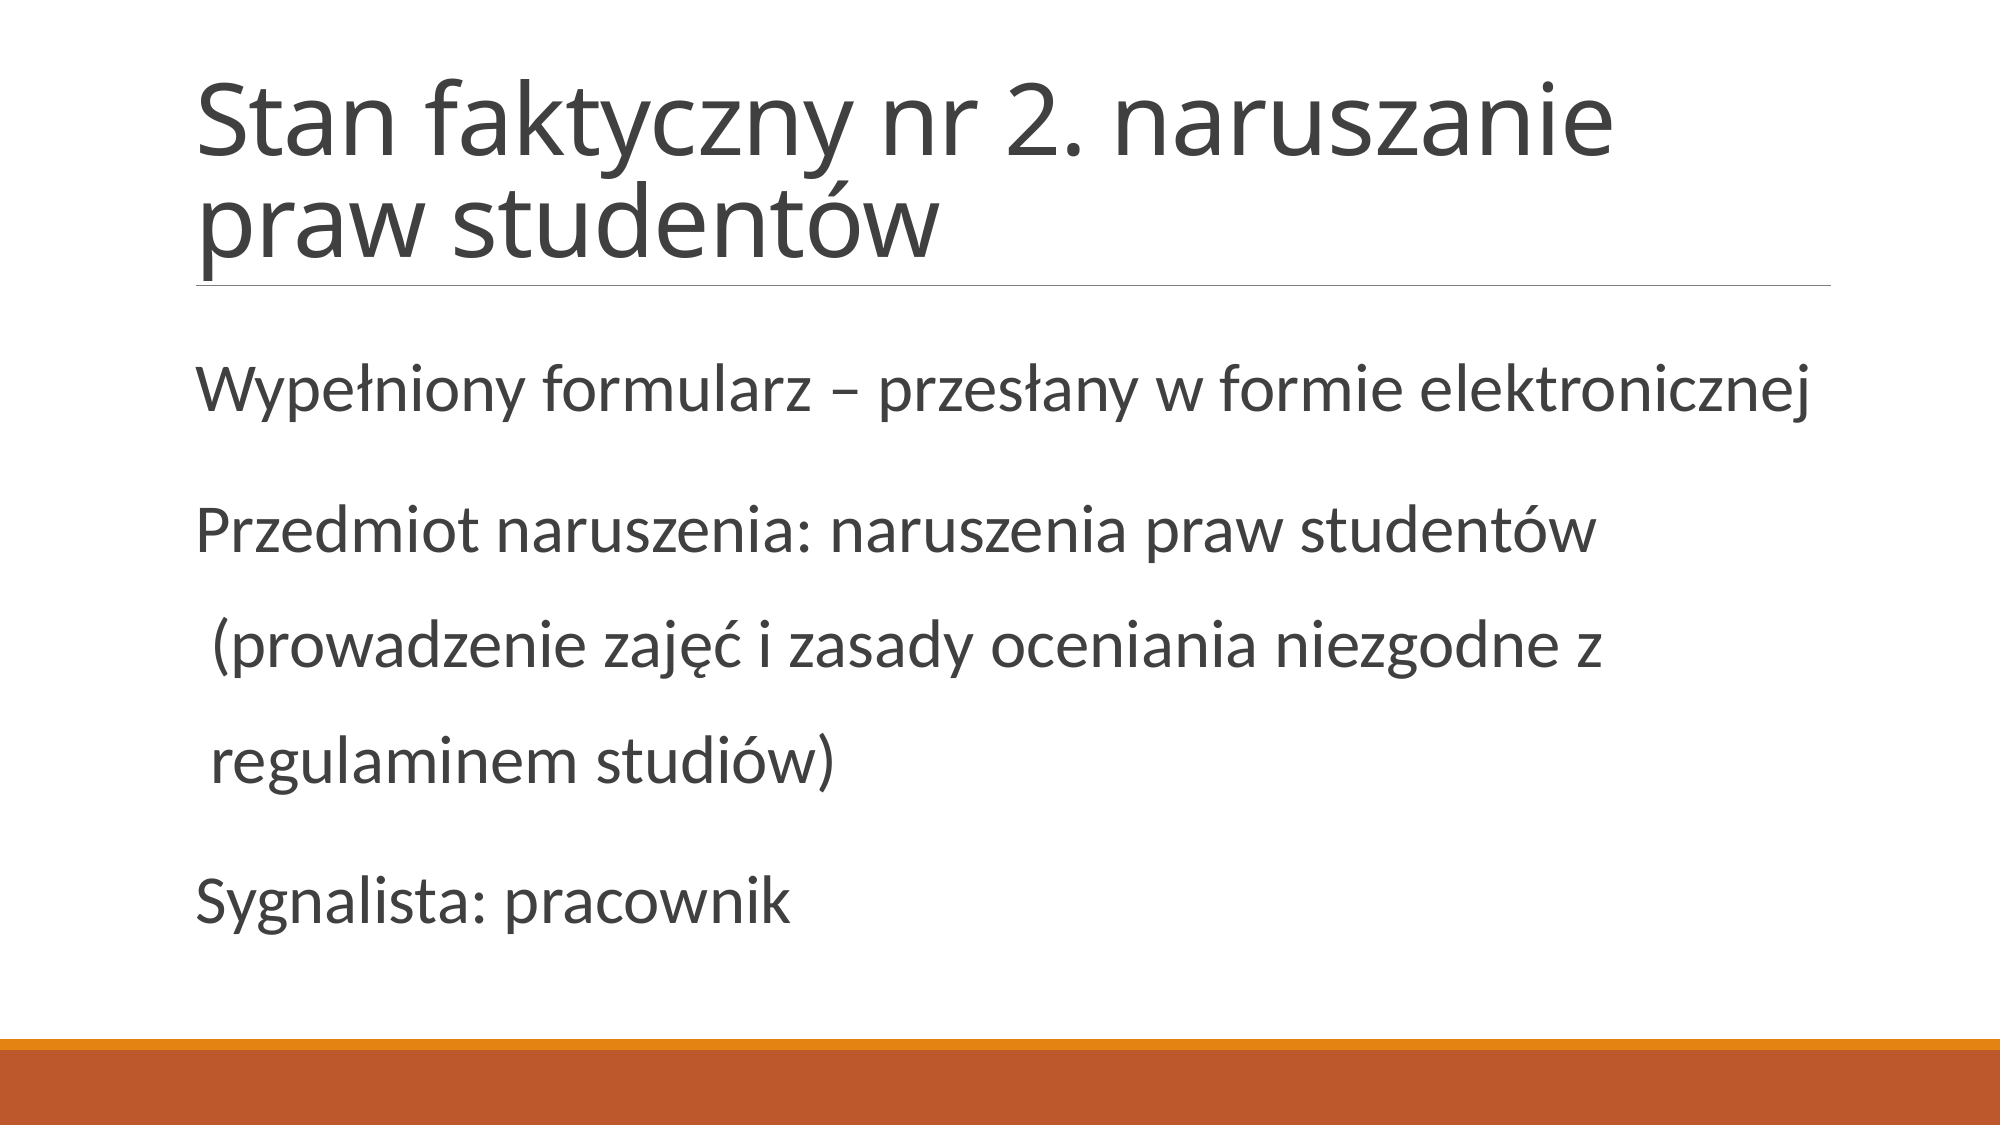

# Stan faktyczny nr 2. naruszanie praw studentów
Wypełniony formularz – przesłany w formie elektronicznej
Przedmiot naruszenia: naruszenia praw studentów (prowadzenie zajęć i zasady oceniania niezgodne z regulaminem studiów)
Sygnalista: pracownik